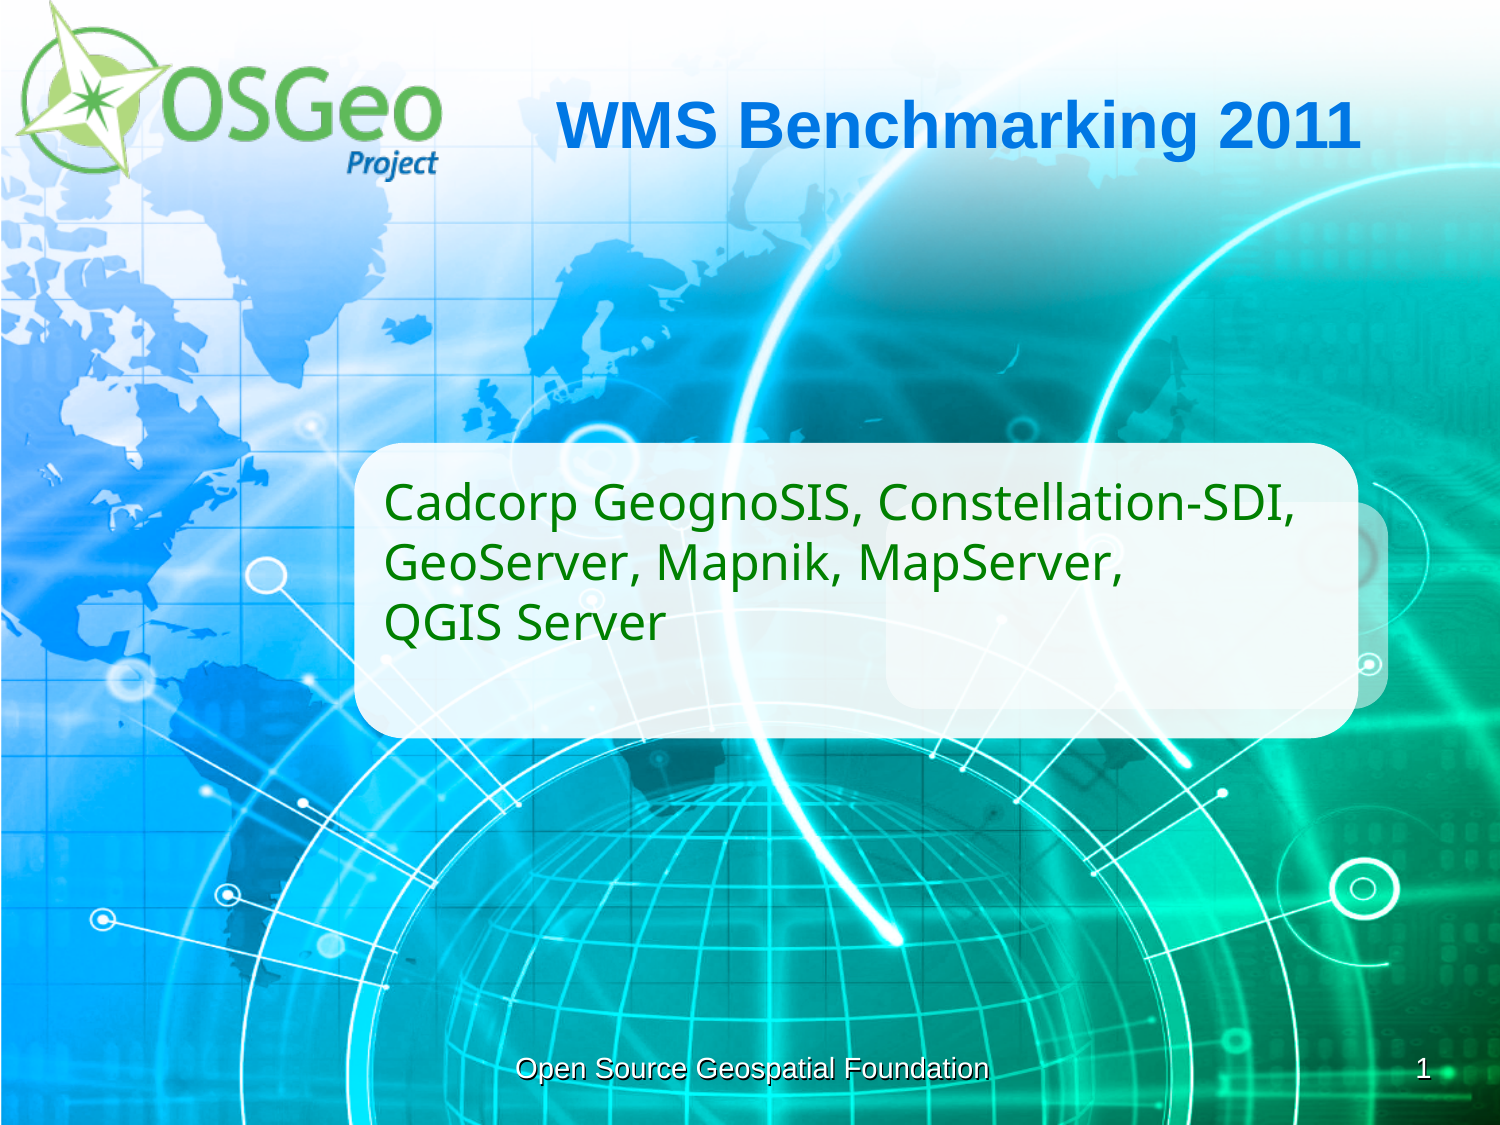

# WMS Benchmarking 2011
Cadcorp GeognoSIS, Constellation-SDI,
GeoServer, Mapnik, MapServer,
QGIS Server
Open Source Geospatial Foundation